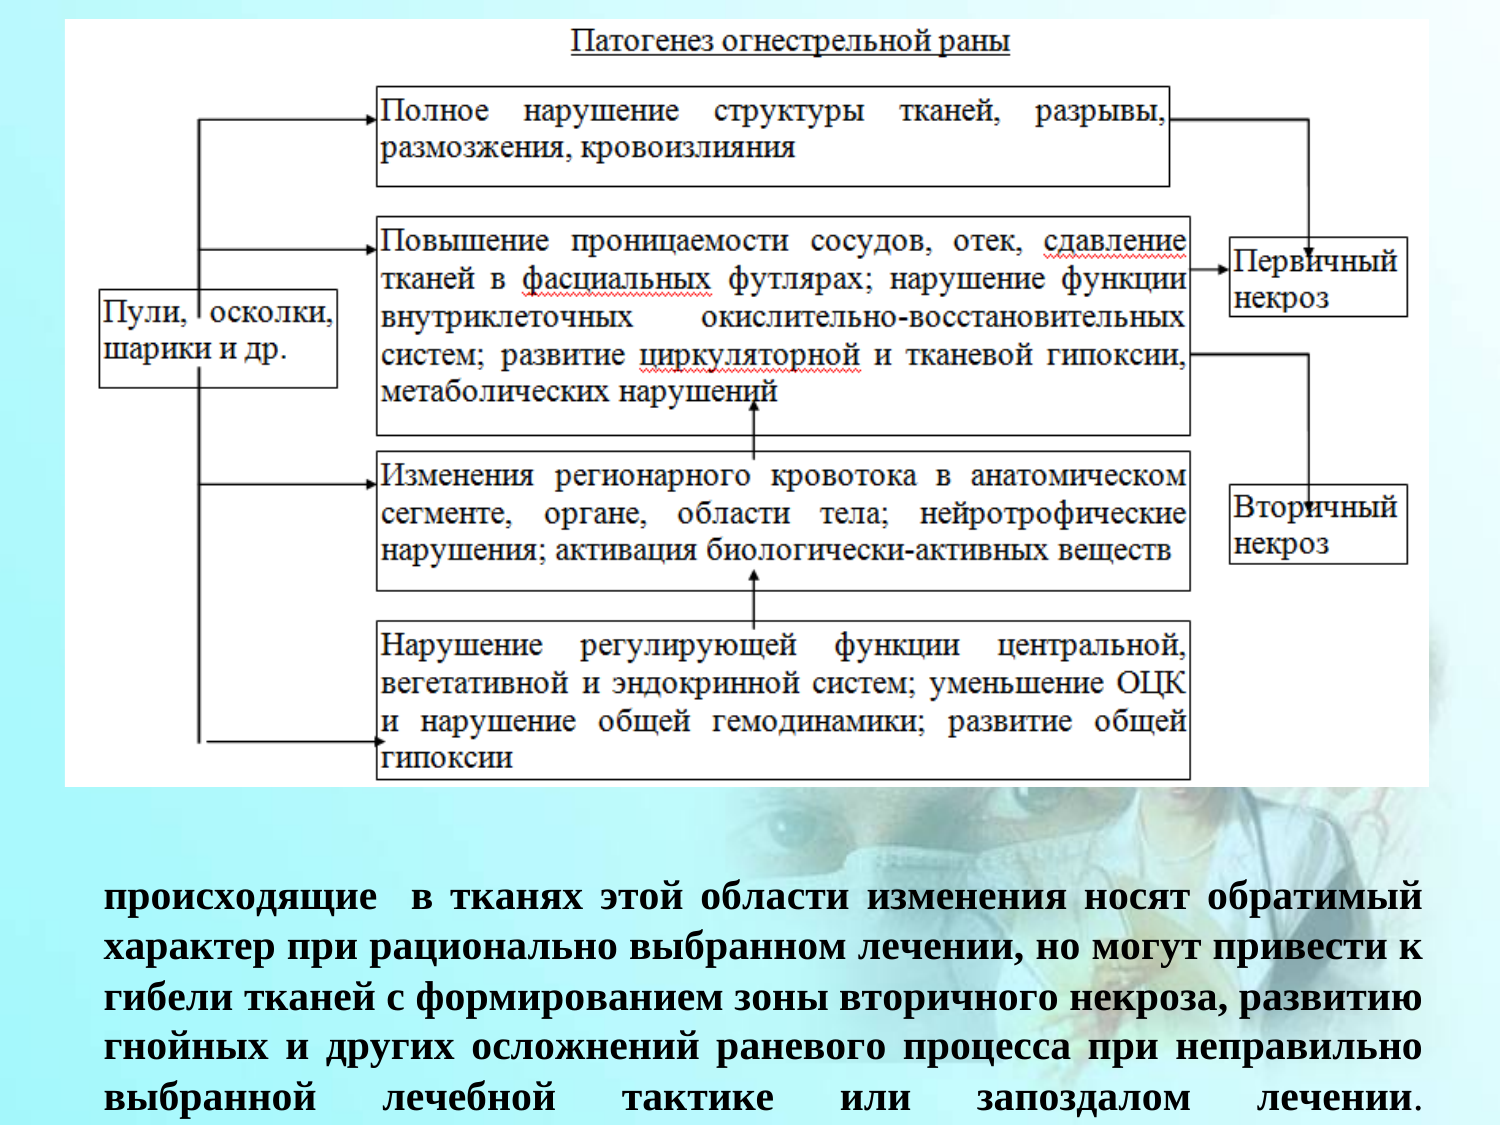

# происходящие в тканях этой области изменения носят обратимый характер при рационально выбранном лечении, но могут привести к гибели тканей с формированием зоны вторичного некроза, развитию гнойных и других осложнений раневого процесса при неправильно выбранной лечебной тактике или запоздалом лечении.